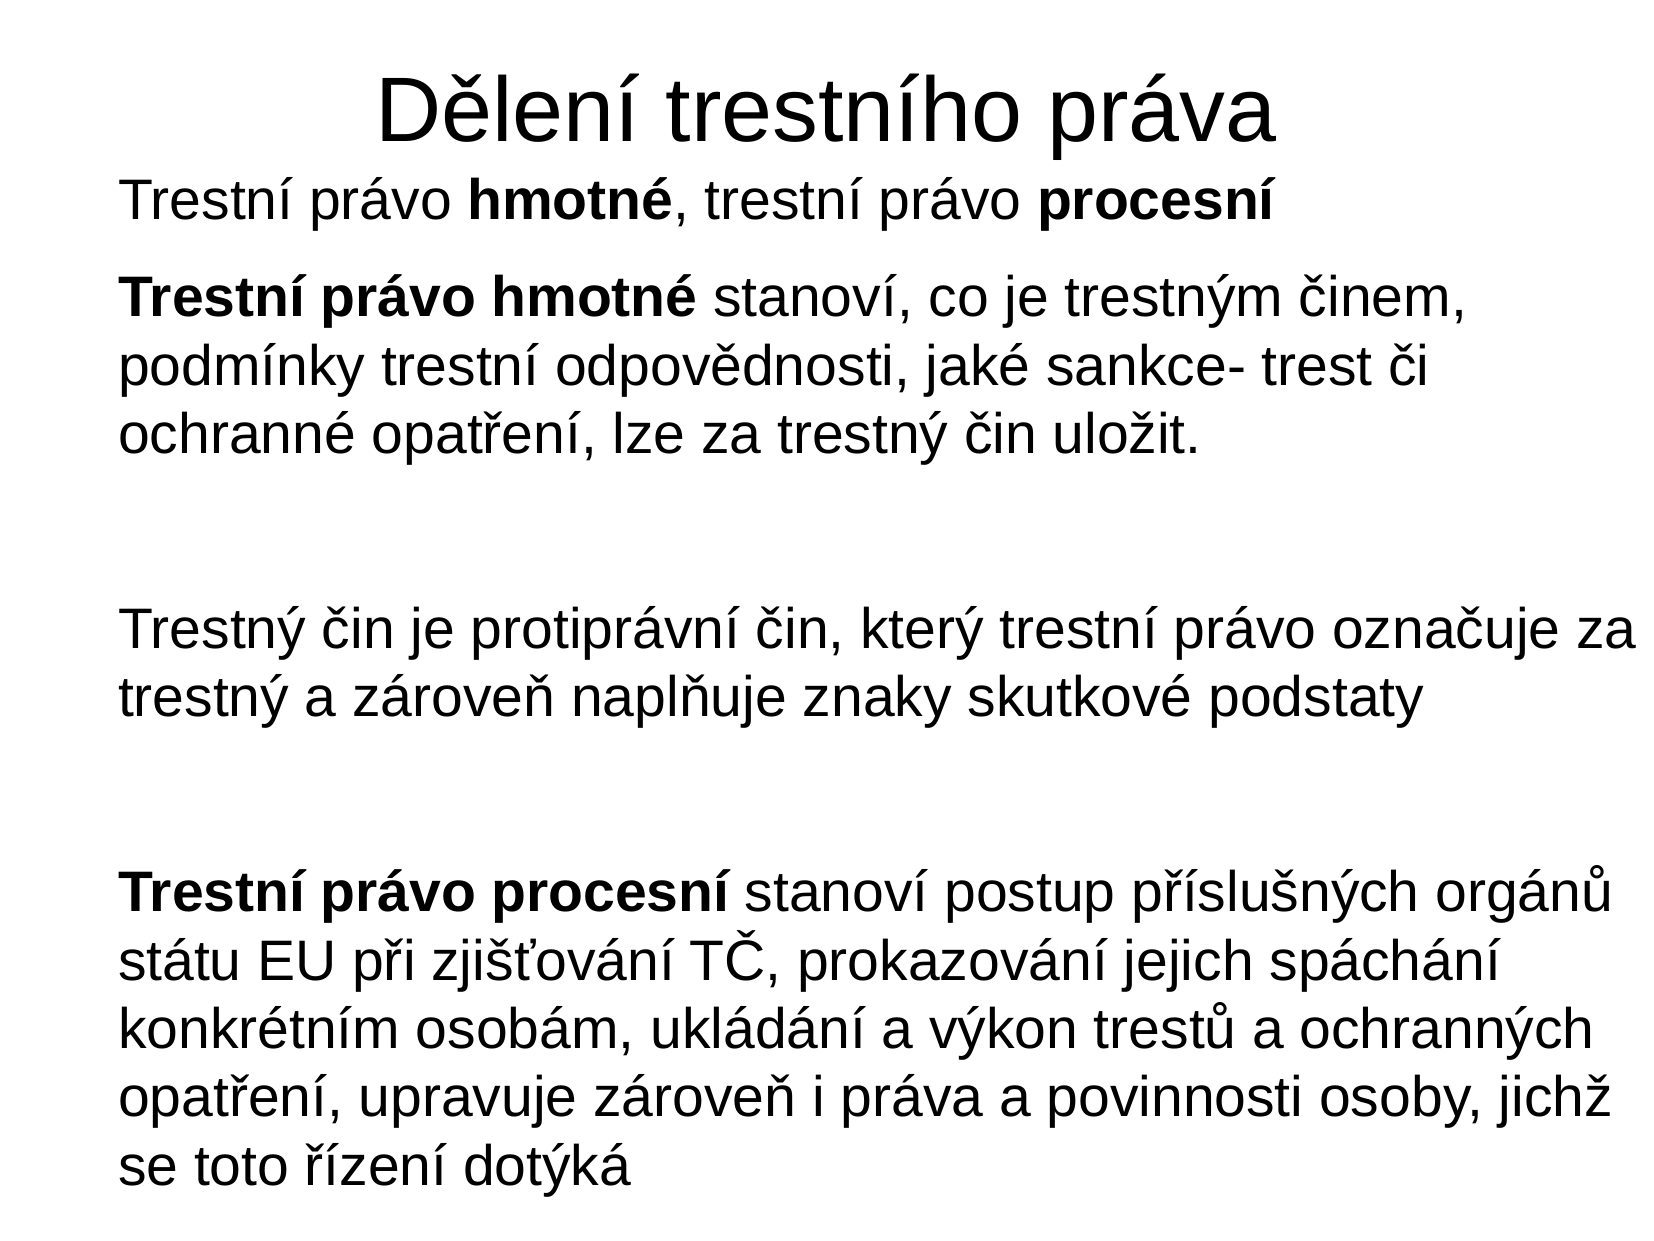

# Dělení trestního práva
Trestní právo hmotné, trestní právo procesní
Trestní právo hmotné stanoví, co je trestným činem, podmínky trestní odpovědnosti, jaké sankce- trest či ochranné opatření, lze za trestný čin uložit.
Trestný čin je protiprávní čin, který trestní právo označuje za trestný a zároveň naplňuje znaky skutkové podstaty
Trestní právo procesní stanoví postup příslušných orgánů státu EU při zjišťování TČ, prokazování jejich spáchání konkrétním osobám, ukládání a výkon trestů a ochranných opatření, upravuje zároveň i práva a povinnosti osoby, jichž se toto řízení dotýká